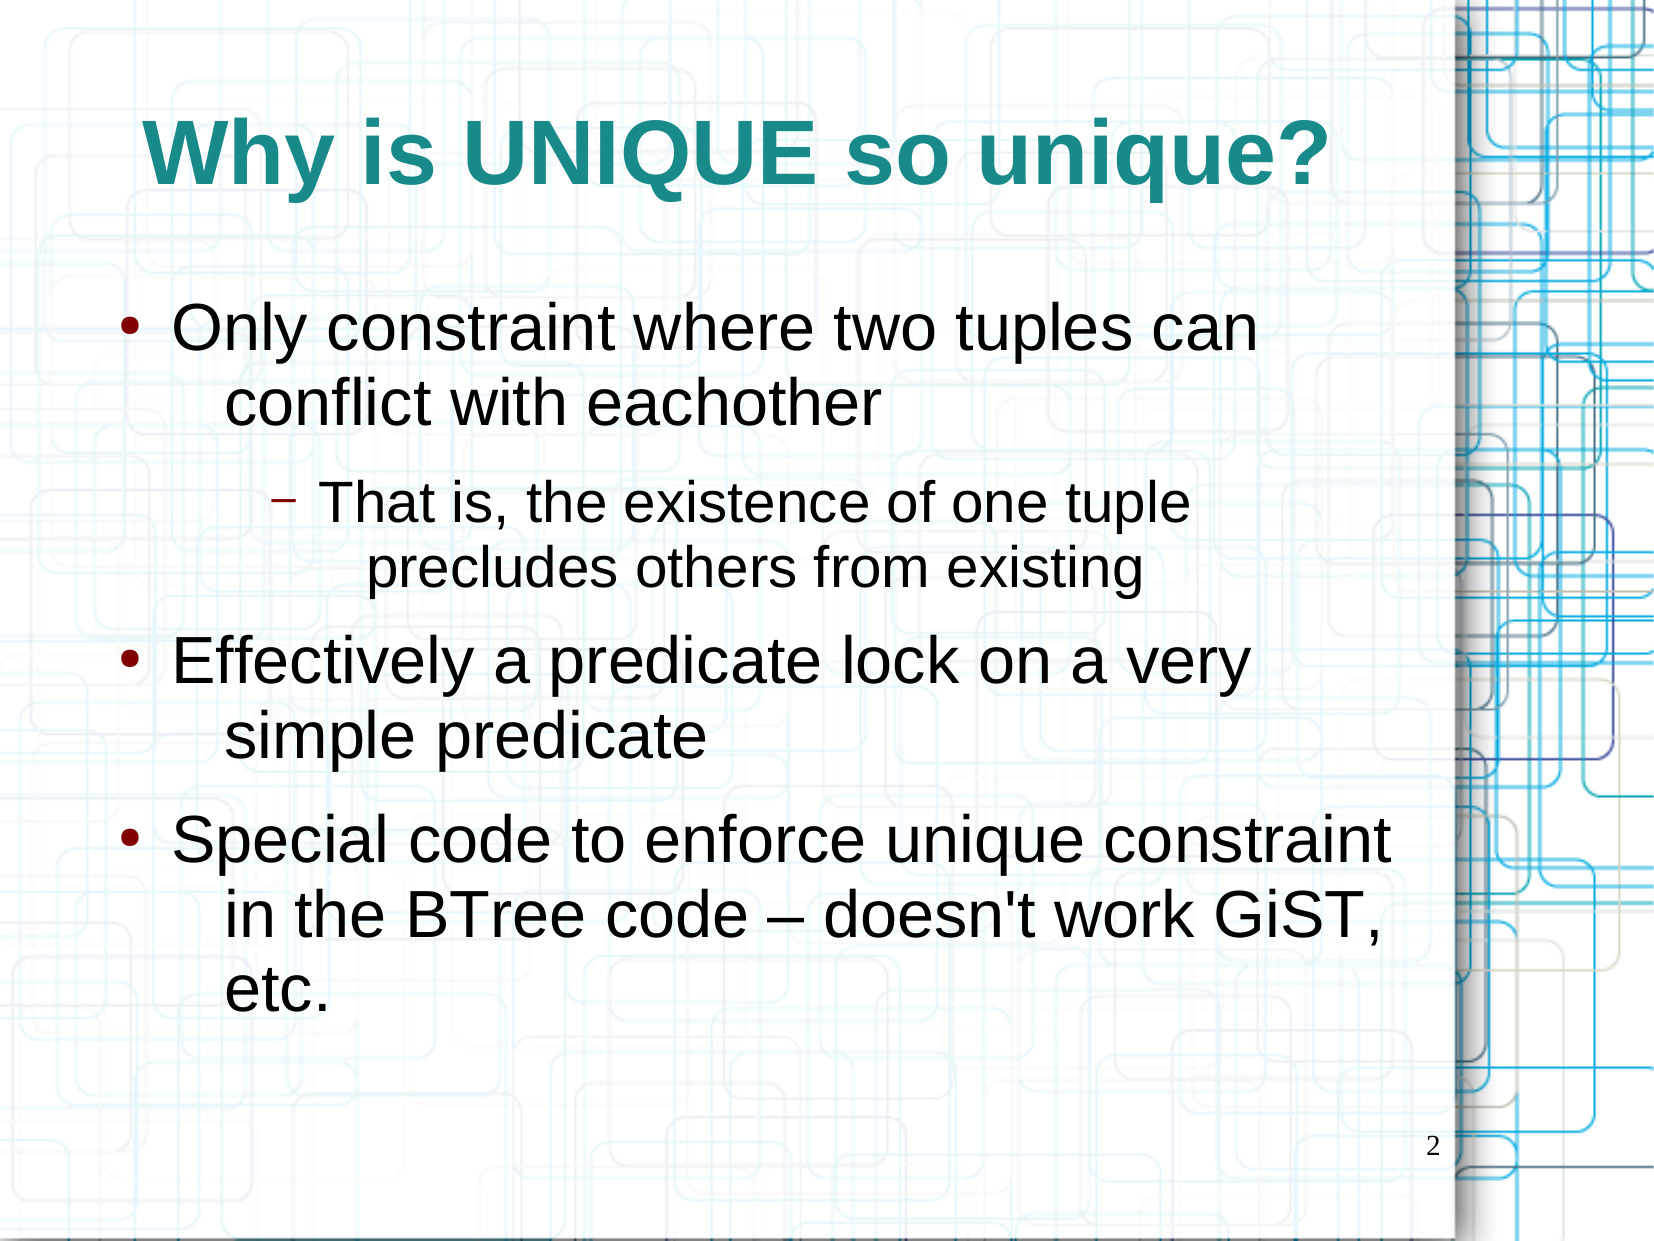

# Why is UNIQUE so unique?
Only constraint where two tuples can conflict with eachother
That is, the existence of one tuple precludes others from existing
Effectively a predicate lock on a very simple predicate
Special code to enforce unique constraint in the BTree code – doesn't work GiST, etc.
2